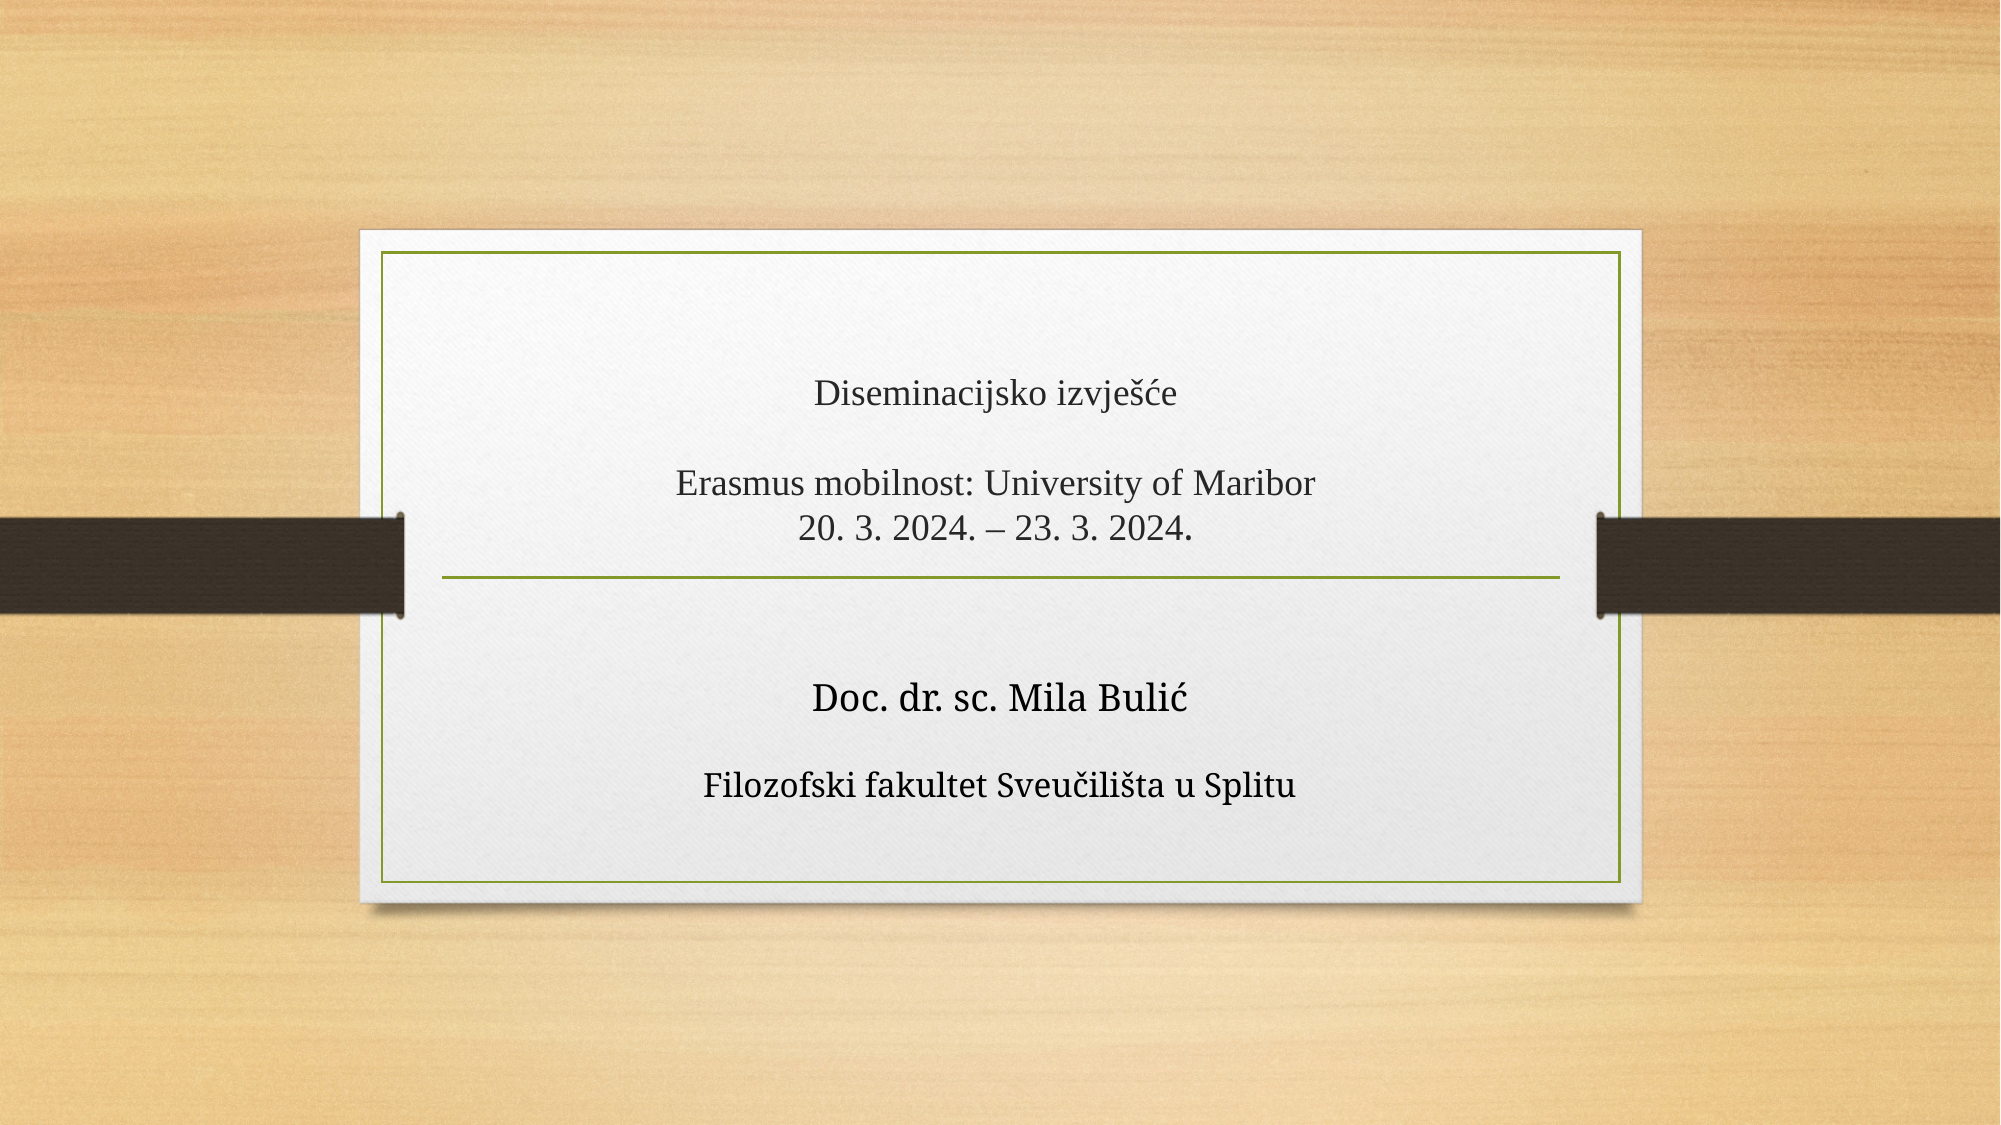

# Diseminacijsko izvješće Erasmus mobilnost: University of Maribor 20. 3. 2024. – 23. 3. 2024.
Doc. dr. sc. Mila Bulić
Filozofski fakultet Sveučilišta u Splitu